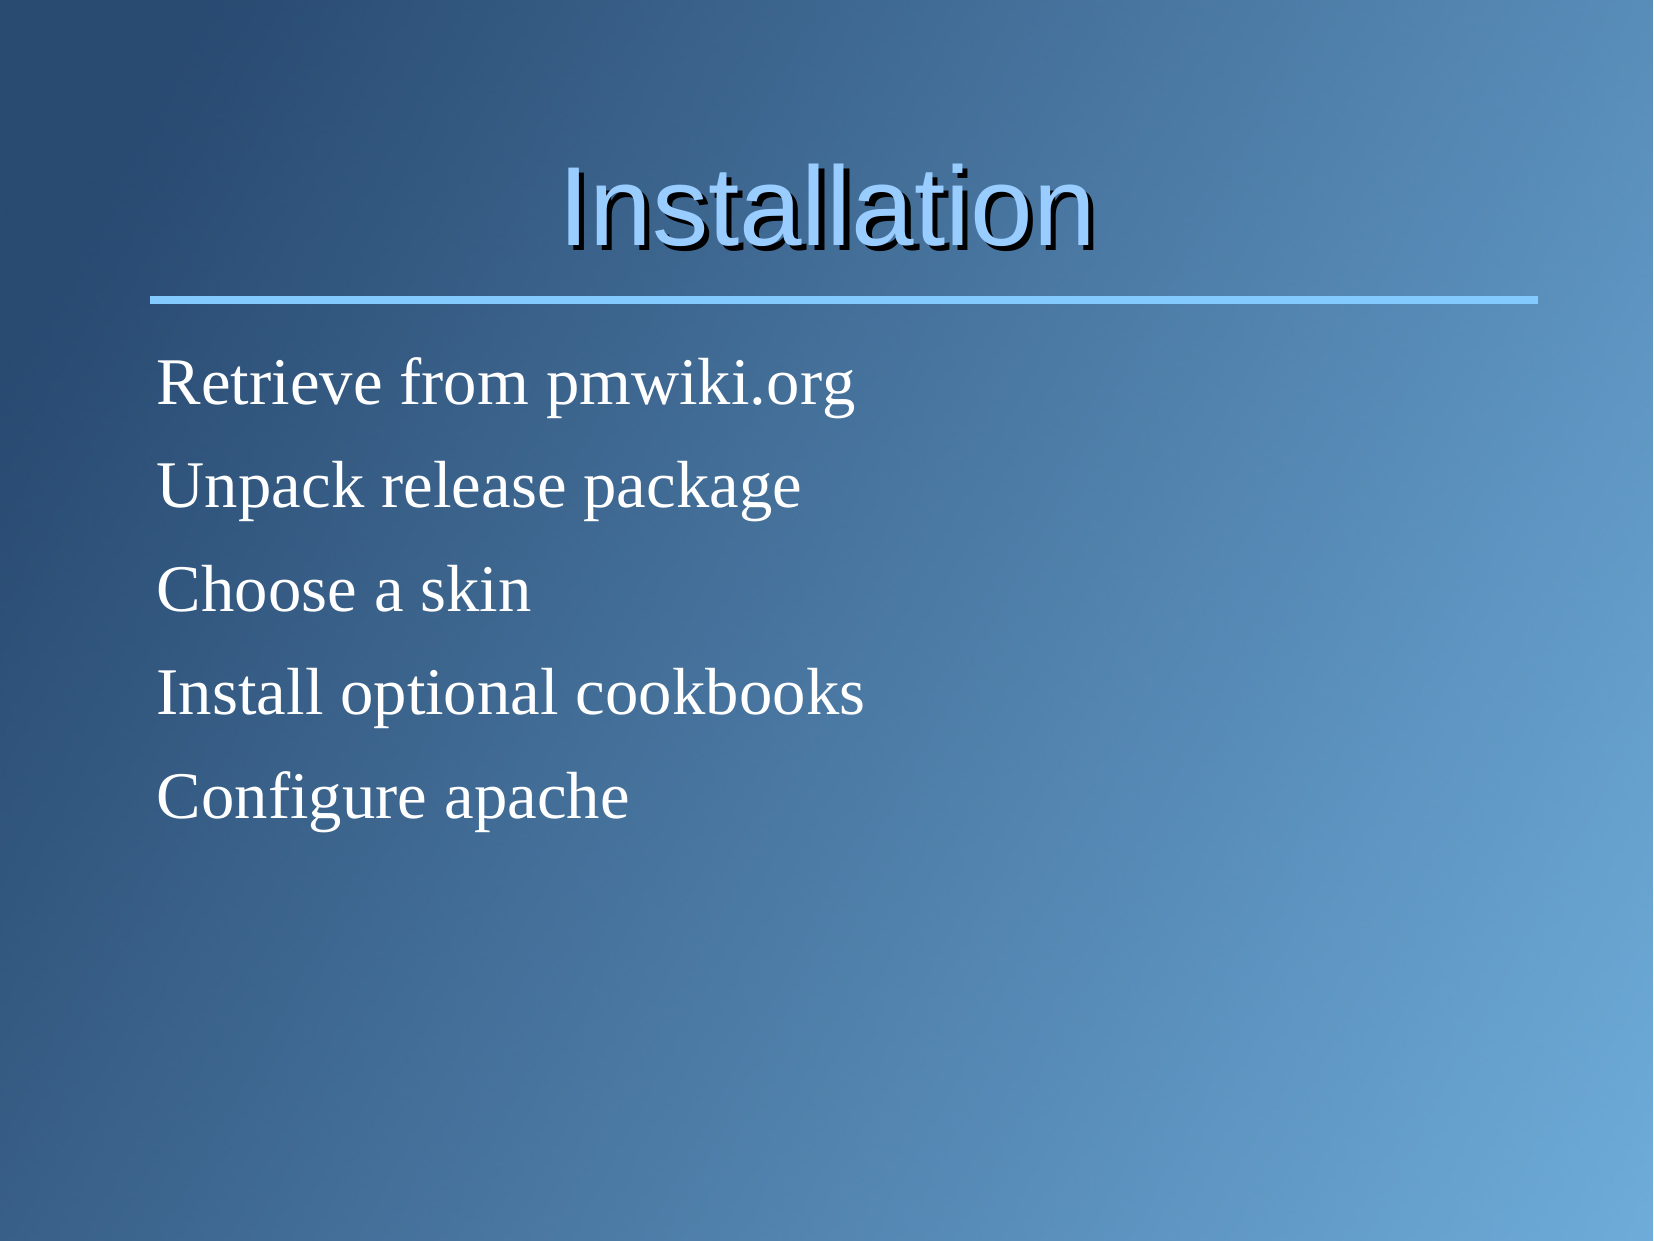

# Installation
Retrieve from pmwiki.org
Unpack release package
Choose a skin
Install optional cookbooks
Configure apache